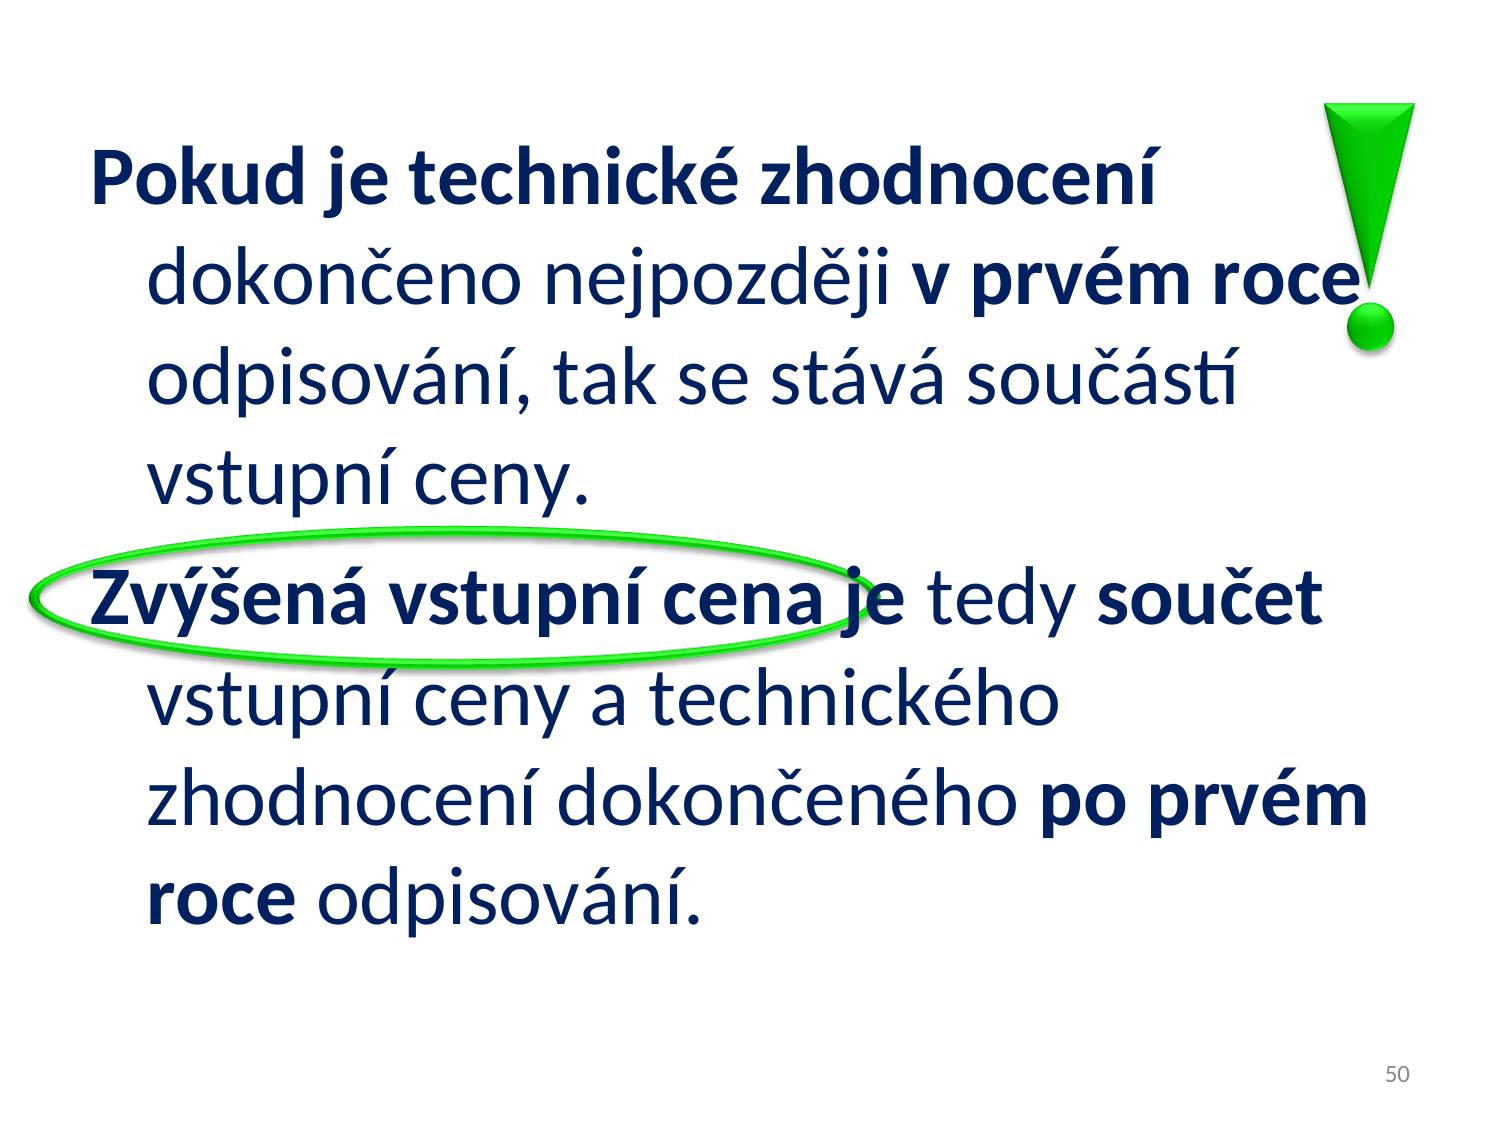

# Pokud je technické zhodnocení dokončeno nejpozději v prvém roce odpisování, tak se stává součástí vstupní ceny.
Zvýšená vstupní cena je tedy součet vstupní ceny a technického zhodnocení dokončeného po prvém roce odpisování.